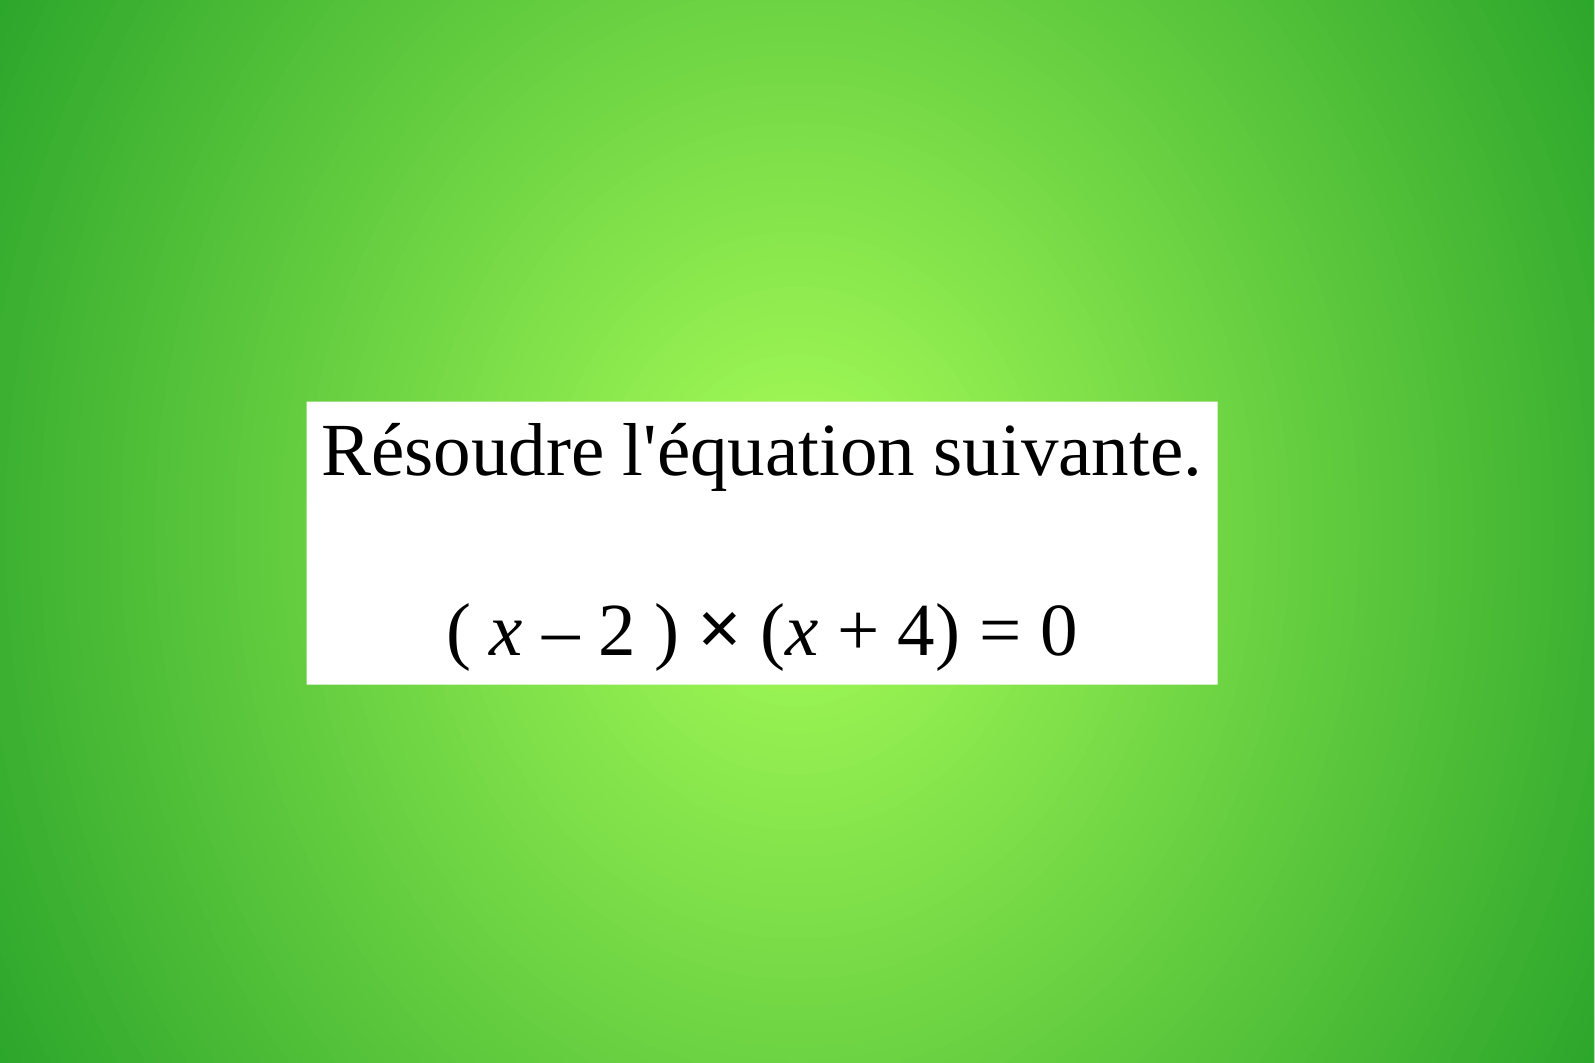

Résoudre l'équation suivante.
( x – 2 ) × (x + 4) = 0